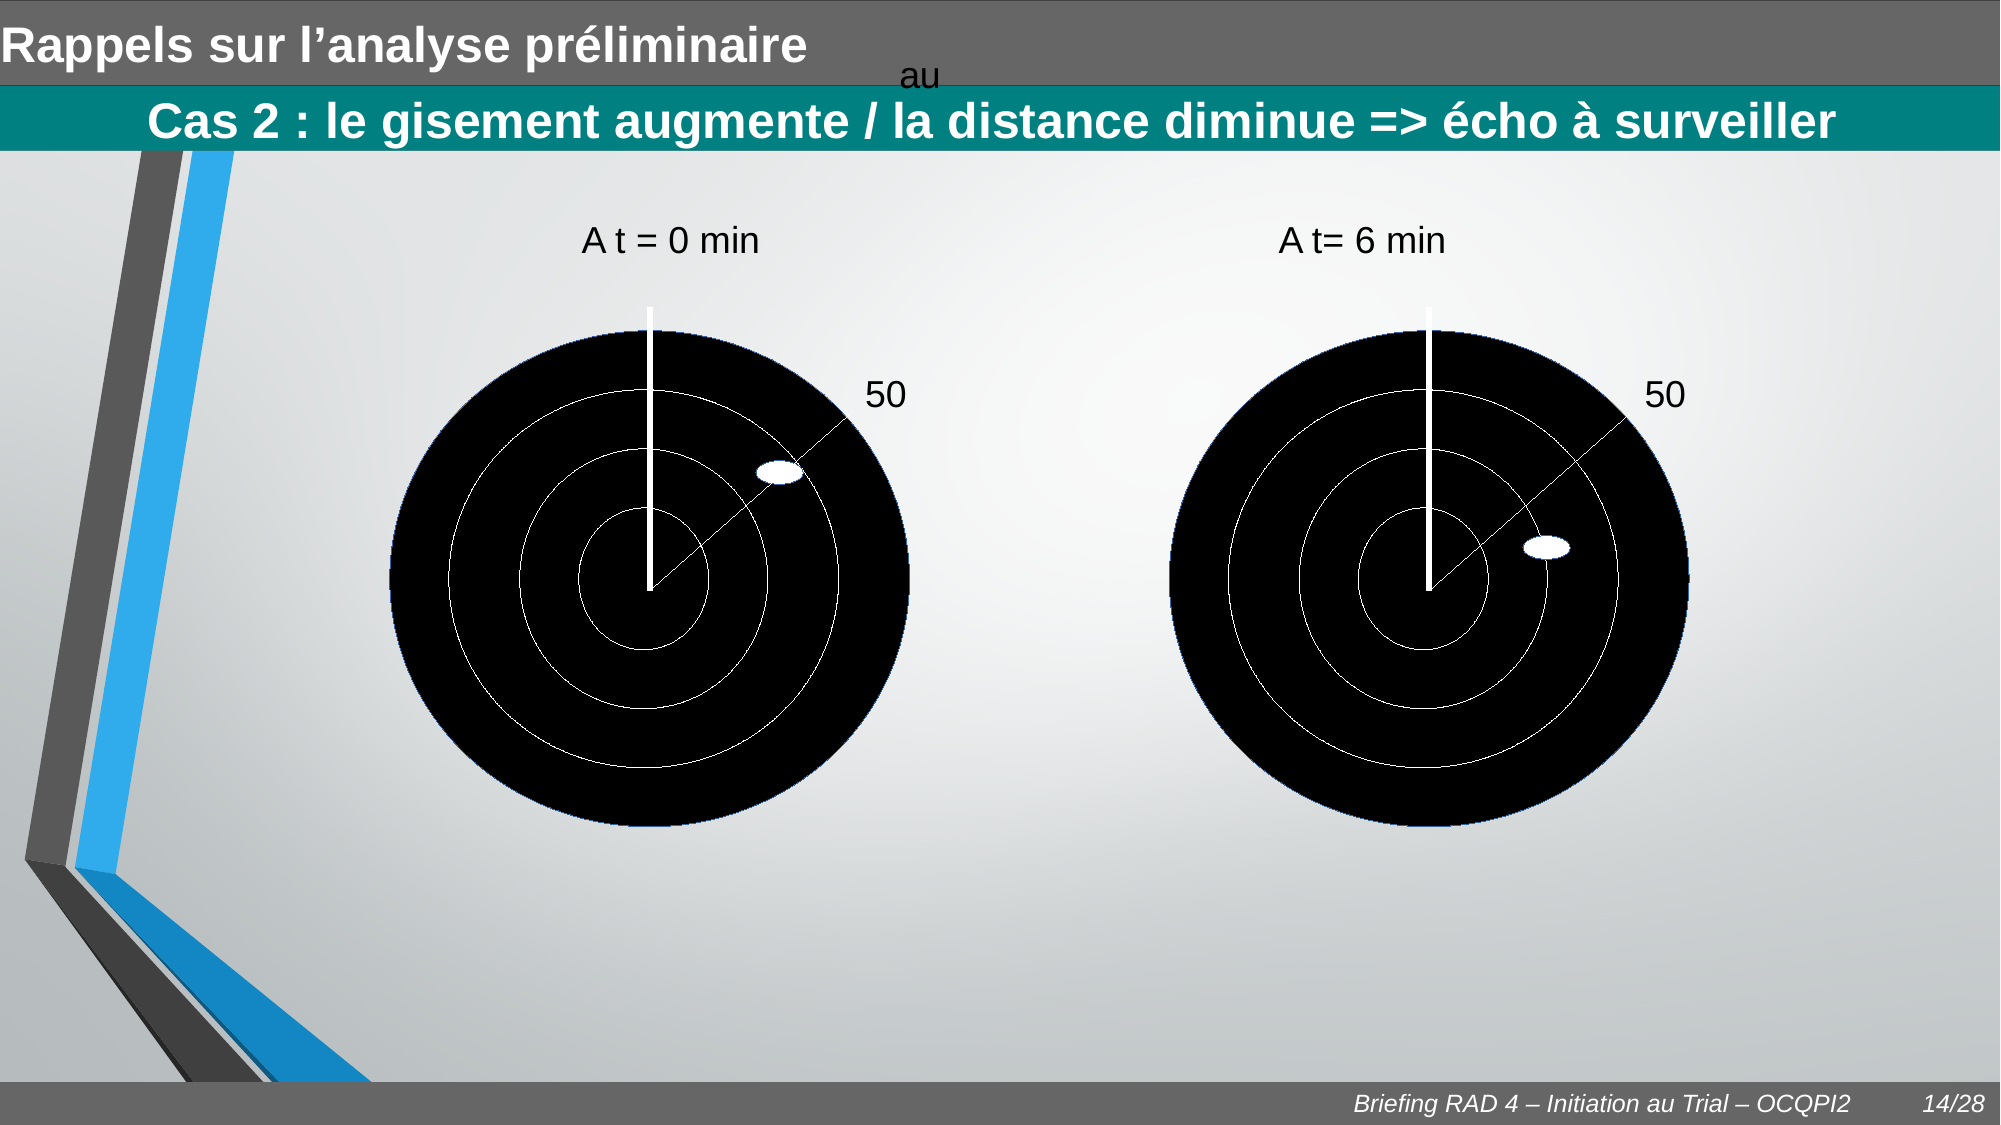

# Rappels sur l’analyse préliminaire
 au
		Cas 2 : le gisement augmente / la distance diminue => écho à surveiller
A t = 0 min
A t= 6 min
50
50
Briefing RAD 4 – Initiation au Trial – OCQPI2 /28